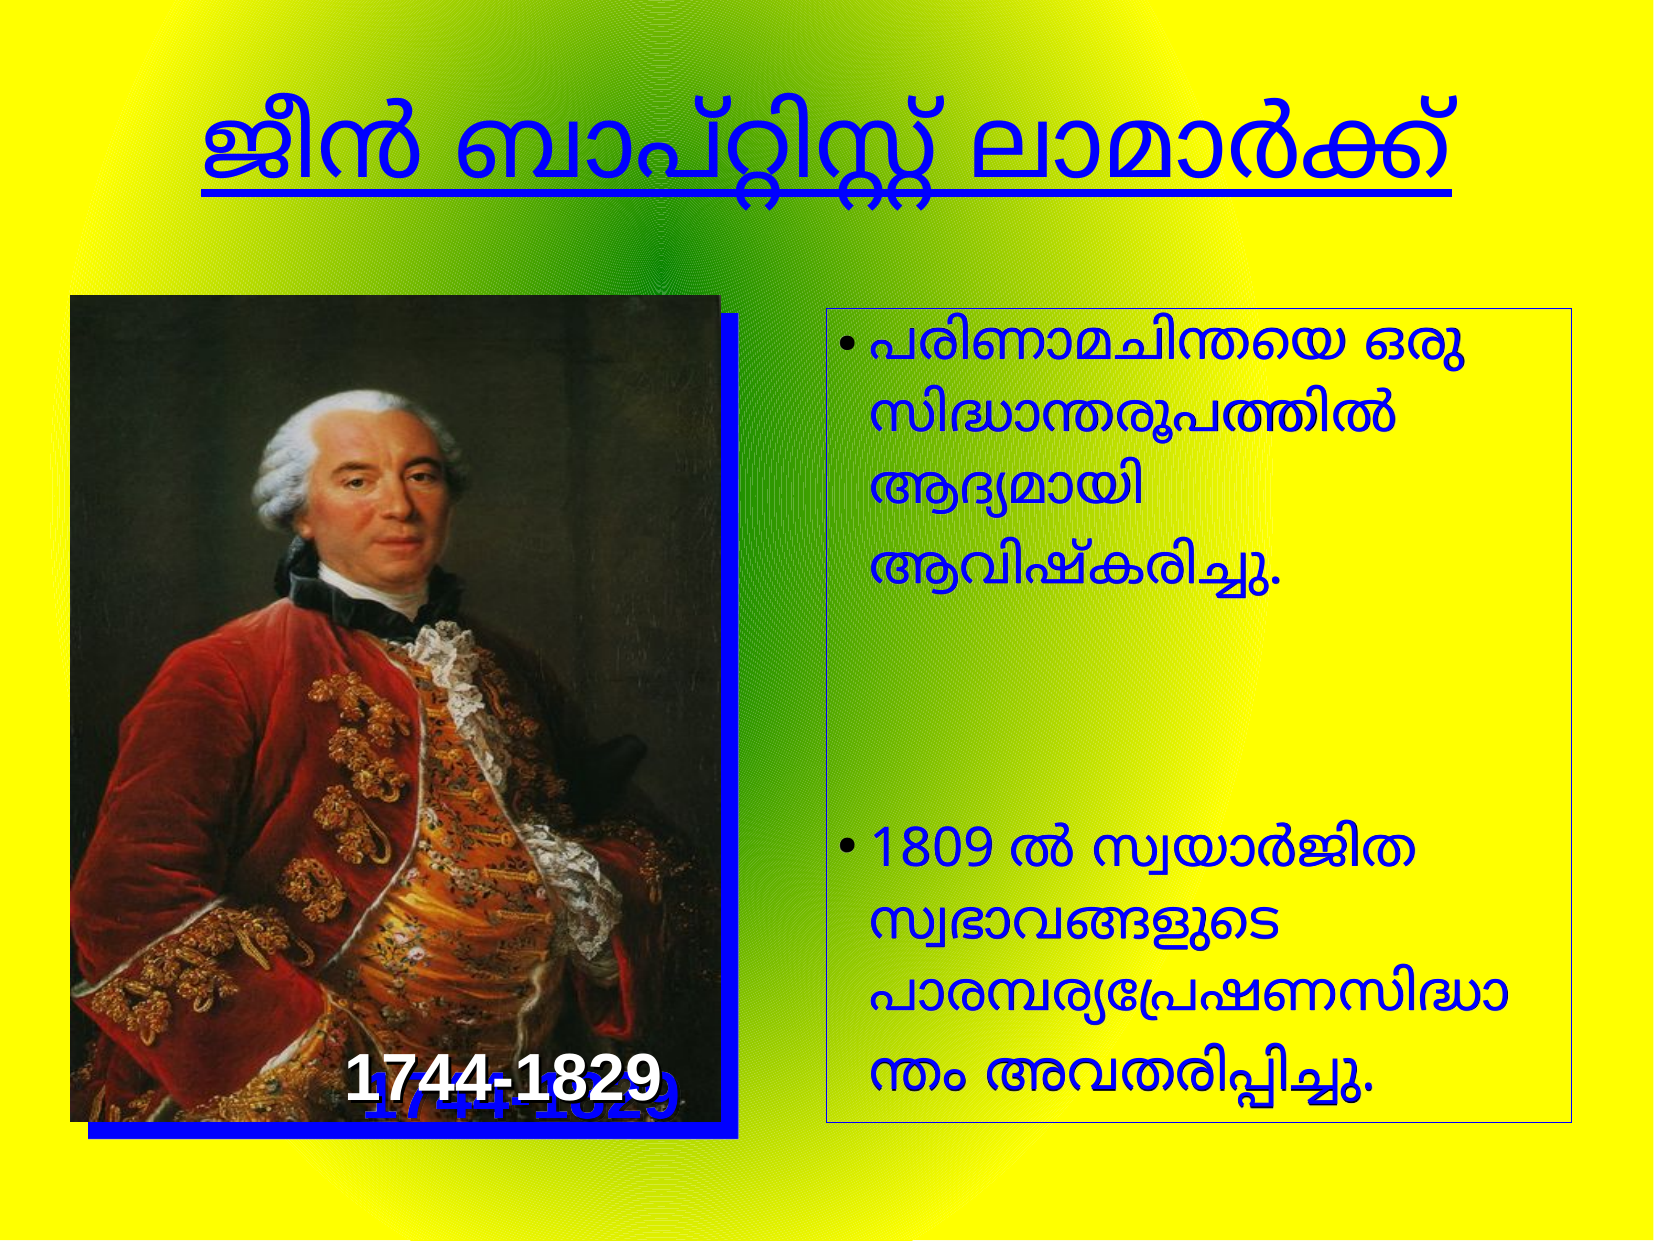

# ജീന്‍ ബാപ്റ്റിസ്റ്റ് ലാമാര്‍ക്ക്
പരിണാമചിന്തയെ ഒരു സിദ്ധാന്തരൂപത്തില്‍ ആദ്യമായി ആവിഷ്കരിച്ചു.
1809 ല്‍ സ്വയാര്‍ജിത സ്വഭാവങ്ങളുടെ പാരമ്പര്യപ്രേഷണസിദ്ധാന്തം അവതരിപ്പിച്ചു.
1744-1829